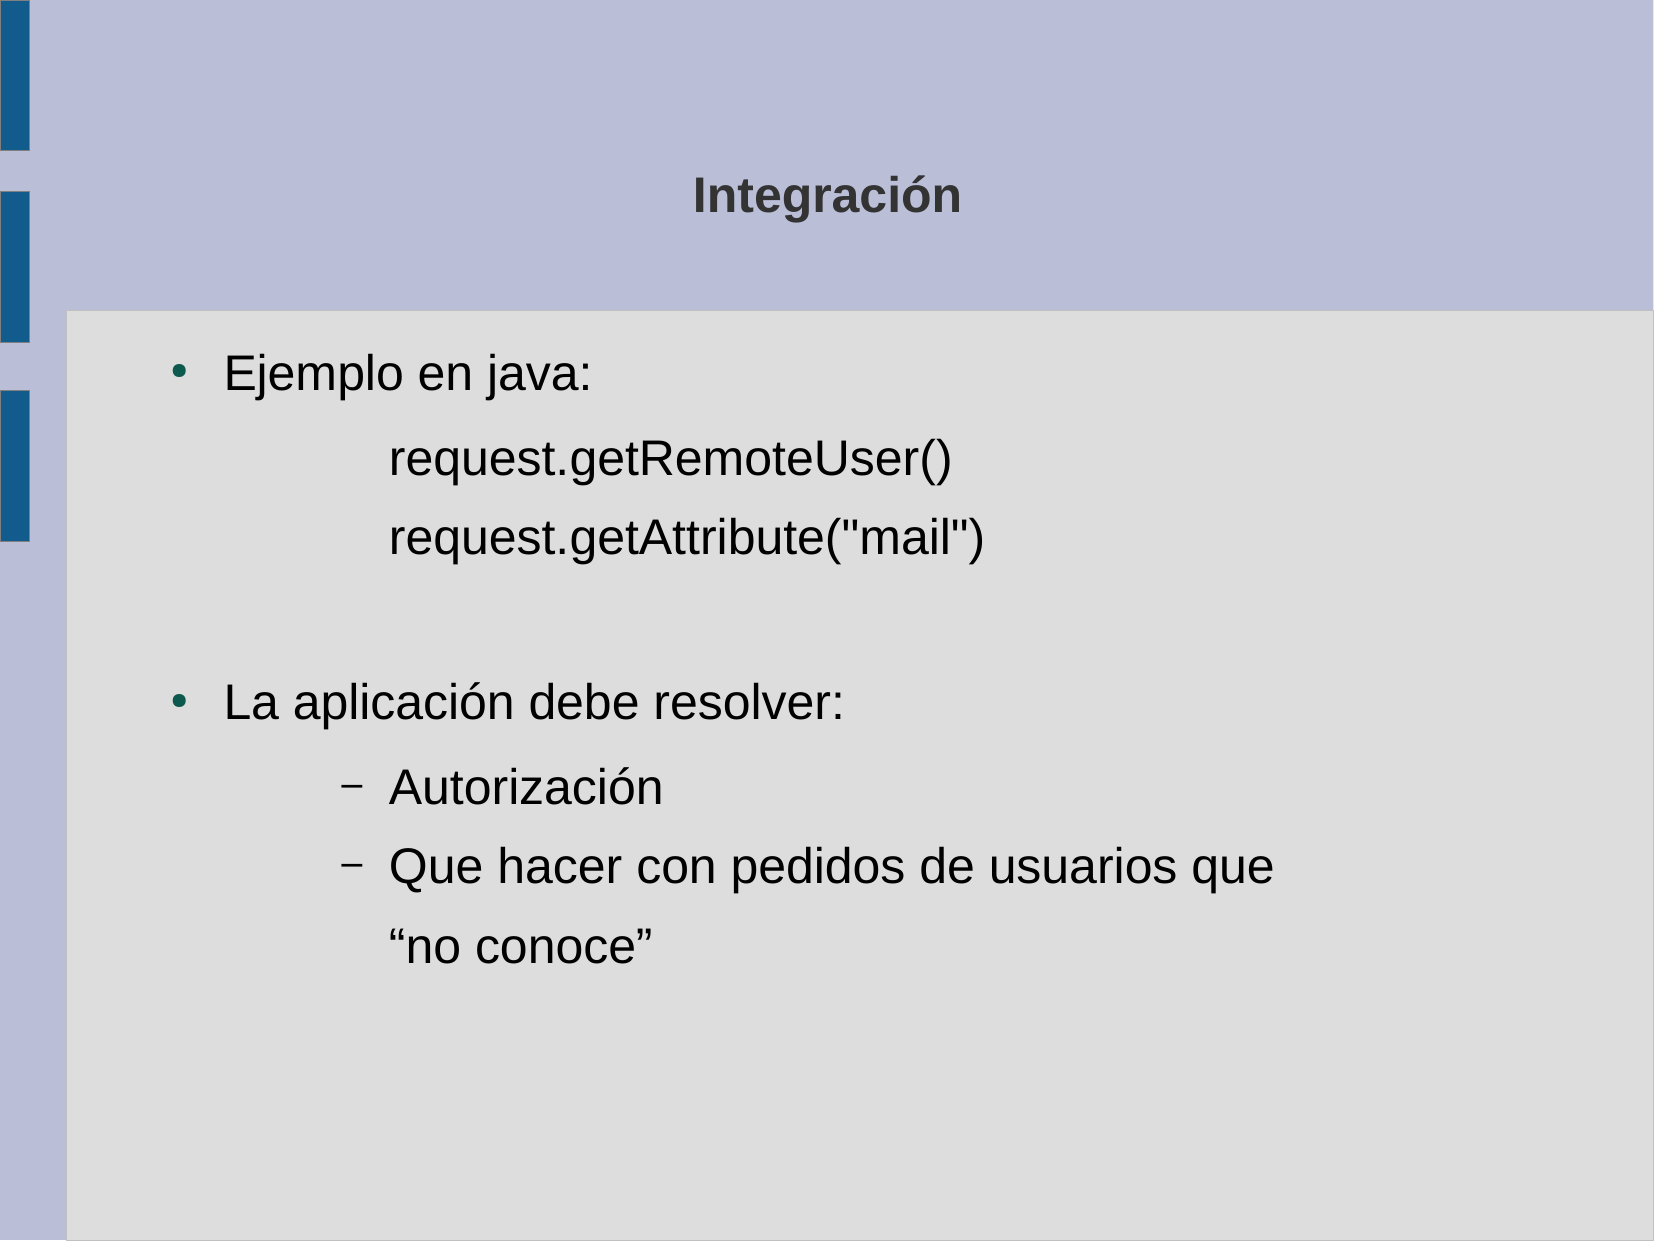

# Integración
Ejemplo en java:
request.getRemoteUser()
request.getAttribute("mail")
La aplicación debe resolver:
Autorización
Que hacer con pedidos de usuarios que
“no conoce”